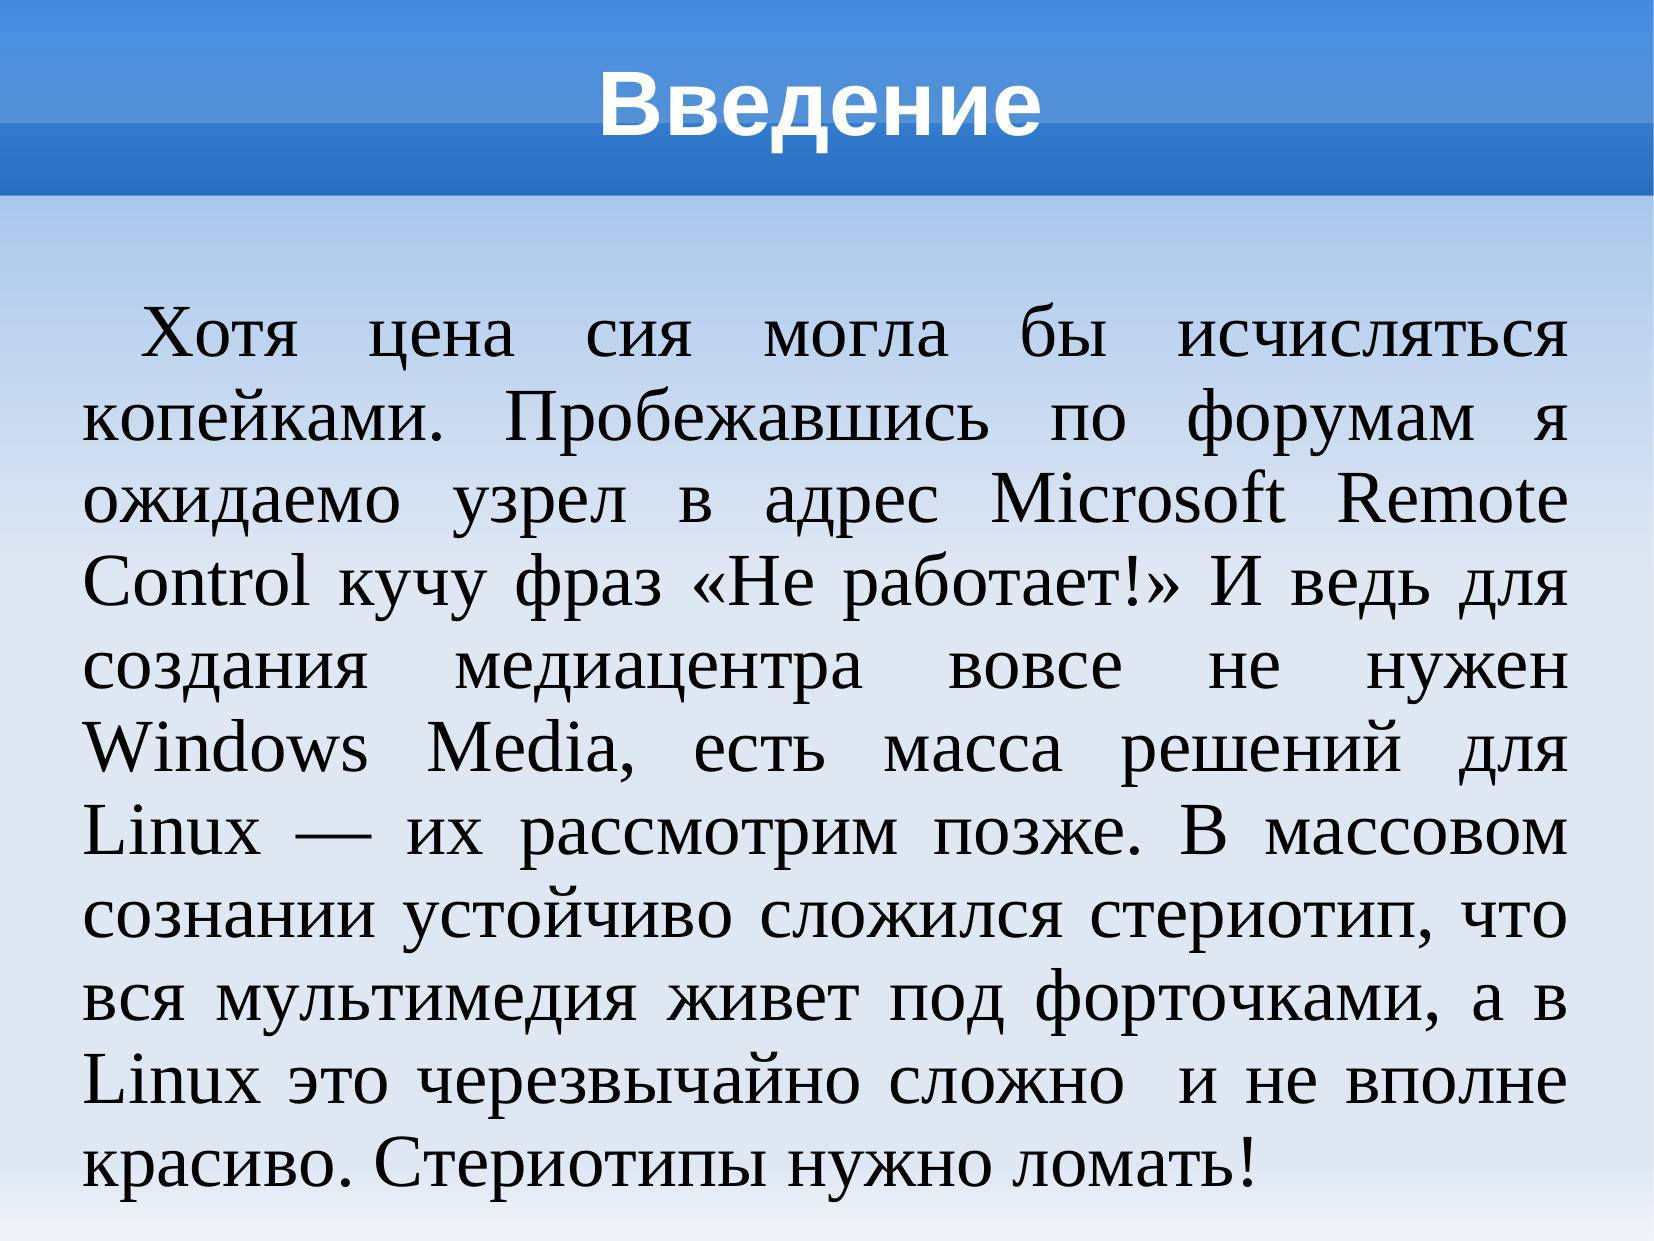

# Введение
 Хотя цена сия могла бы исчисляться копейками. Пробежавшись по форумам я ожидаемо узрел в адрес Microsoft Remote Control кучу фраз «Не работает!» И ведь для создания медиацентра вовсе не нужен Windows Media, есть масса решений для Linux ― их рассмотрим позже. В массовом сознании устойчиво сложился стериотип, что вся мультимедия живет под форточками, а в Linux это черезвычайно сложно и не вполне красиво. Стериотипы нужно ломать!